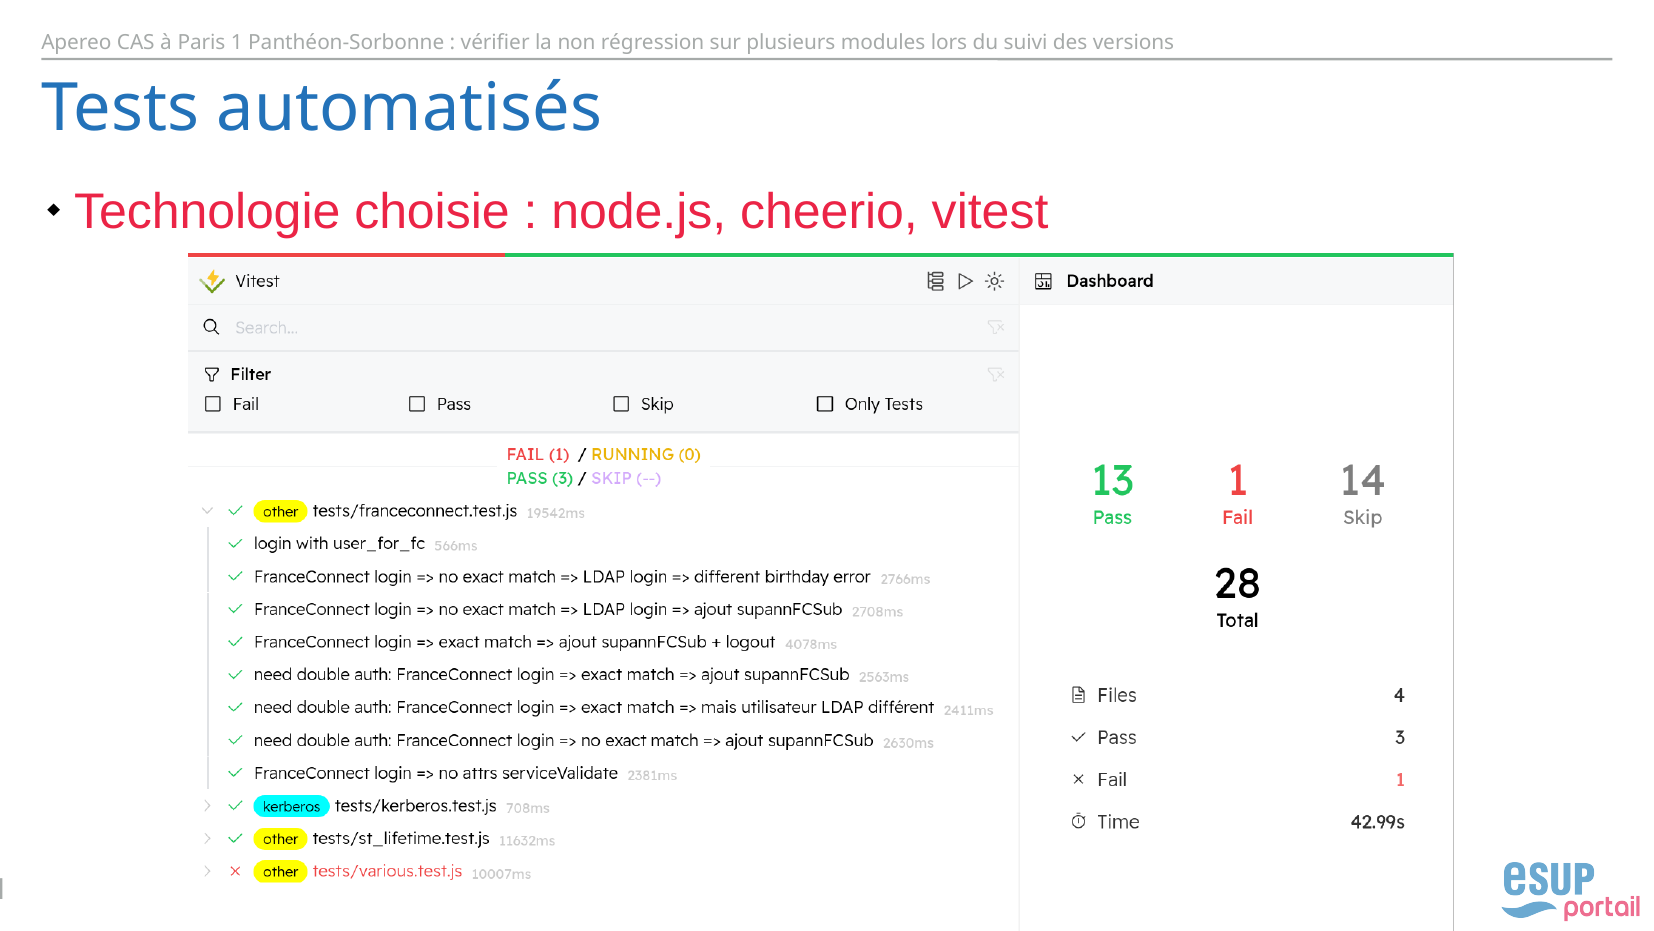

Apereo CAS à Paris 1 Panthéon-Sorbonne : vérifier la non régression sur plusieurs modules lors du suivi des versions
Tests automatisés
 Technologie choisie : node.js, cheerio, vitest